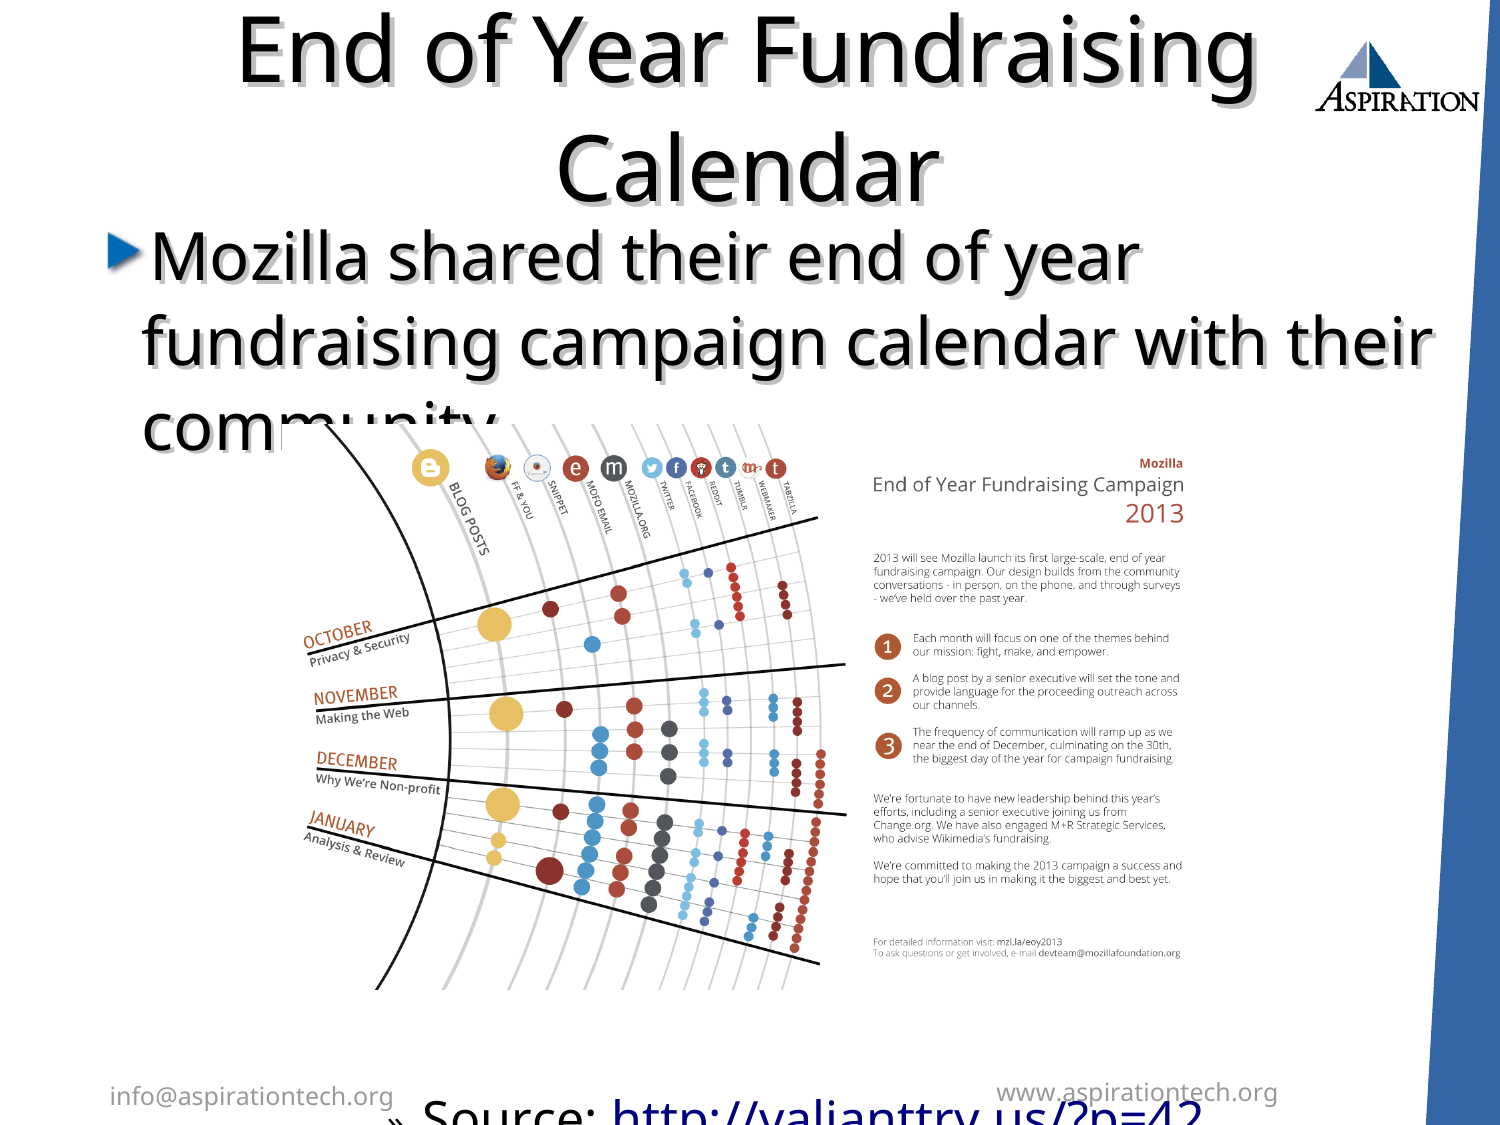

# End of Year Fundraising Calendar
Mozilla shared their end of year fundraising campaign calendar with their community.
Source: http://valianttry.us/?p=42